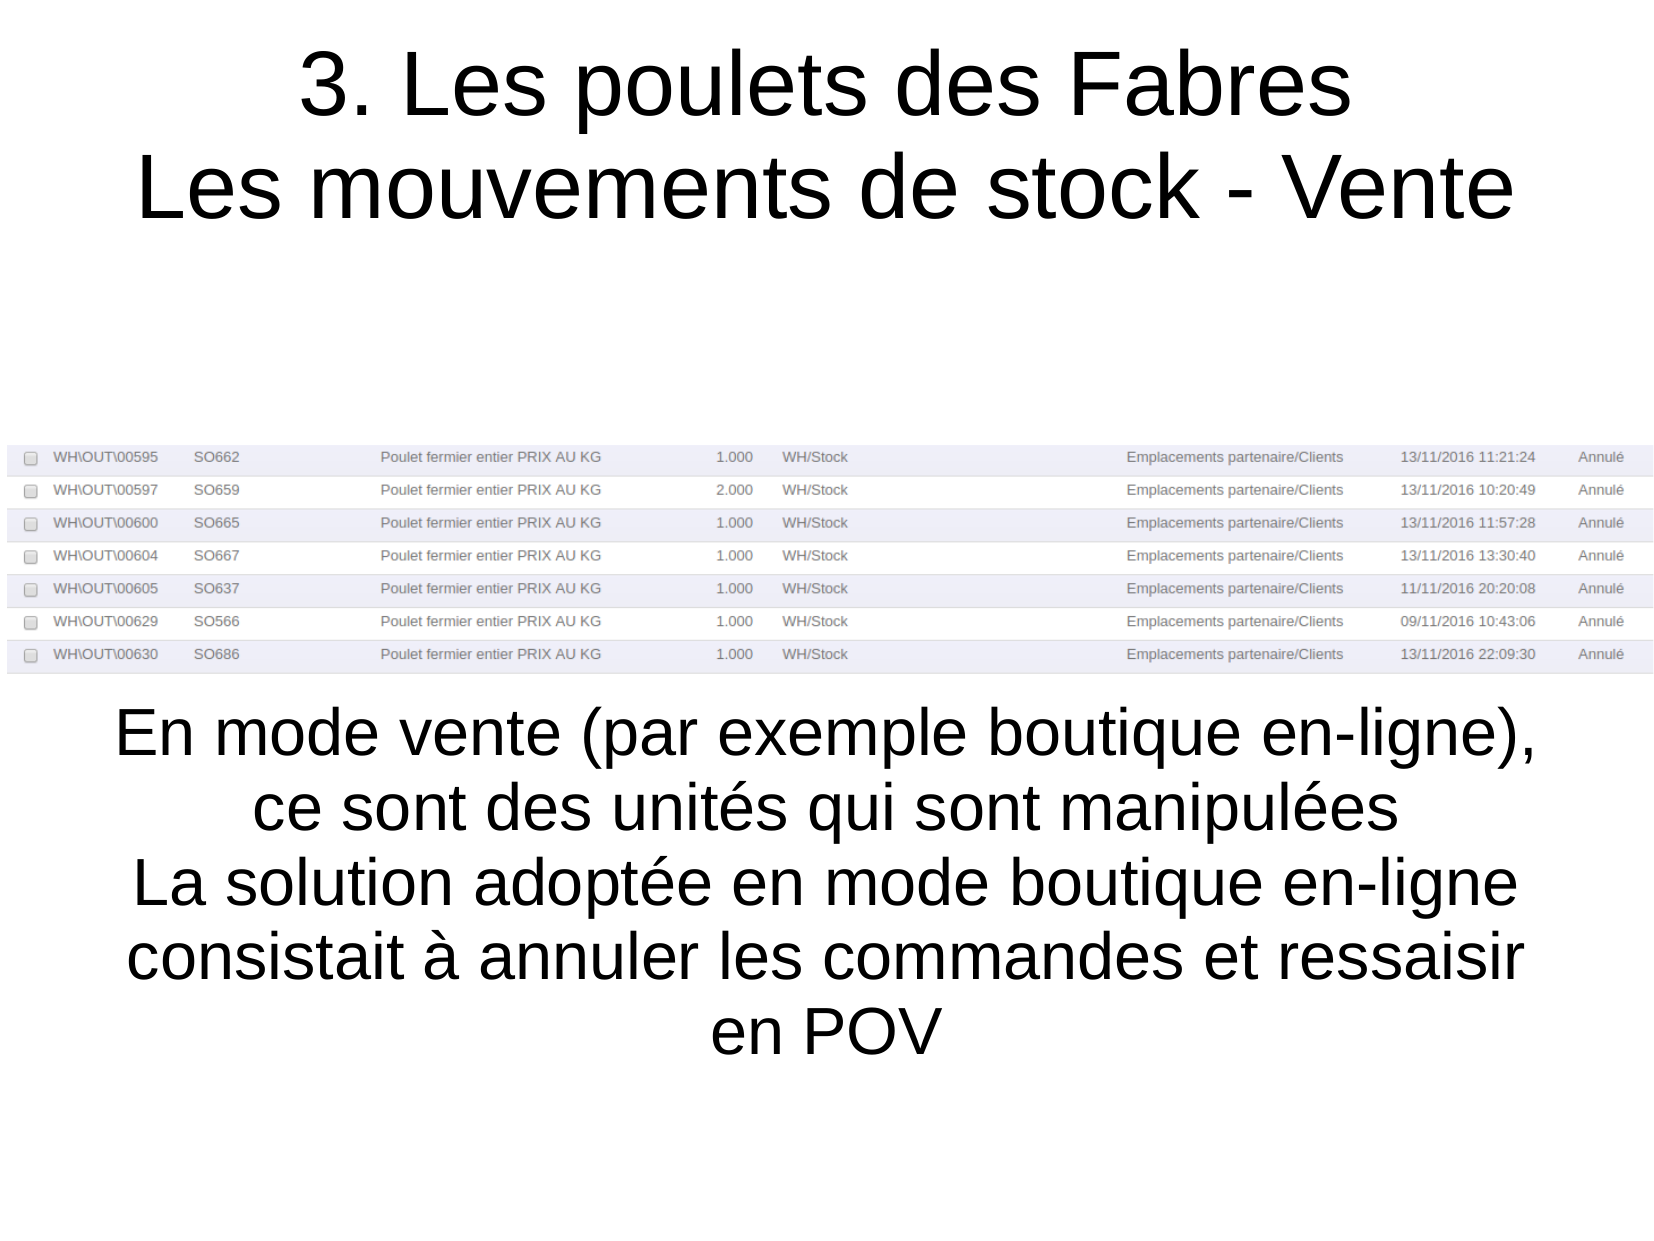

# 3. Les poulets des Fabres Les mouvements de stock - Vente
En mode vente (par exemple boutique en-ligne), ce sont des unités qui sont manipulées
La solution adoptée en mode boutique en-ligne consistait à annuler les commandes et ressaisir en POV